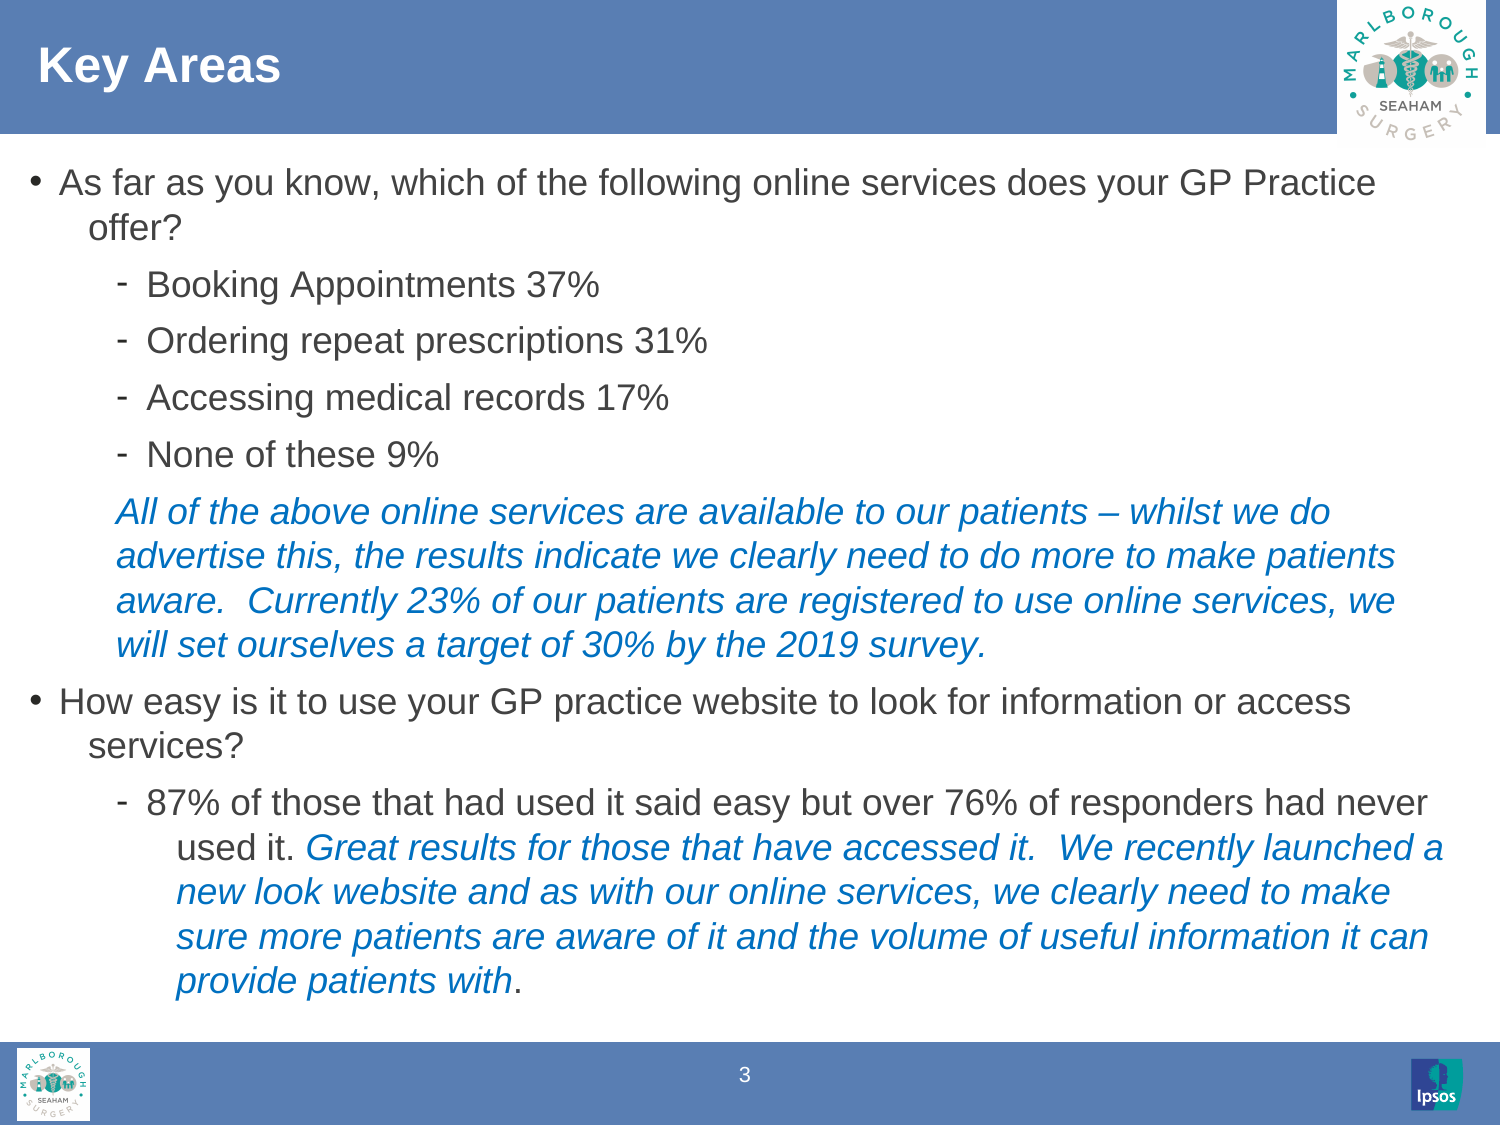

# Key Areas
### Chart: Ipsos Ribbon Rules
| Category | Series1 |
|---|---|
| 1 | 0.0 |38
As far as you know, which of the following online services does your GP Practice offer?
Booking Appointments 37%
Ordering repeat prescriptions 31%
Accessing medical records 17%
None of these 9%
All of the above online services are available to our patients – whilst we do advertise this, the results indicate we clearly need to do more to make patients aware. Currently 23% of our patients are registered to use online services, we will set ourselves a target of 30% by the 2019 survey.
How easy is it to use your GP practice website to look for information or access services?
87% of those that had used it said easy but over 76% of responders had never used it. Great results for those that have accessed it. We recently launched a new look website and as with our online services, we clearly need to make sure more patients are aware of it and the volume of useful information it can provide patients with.